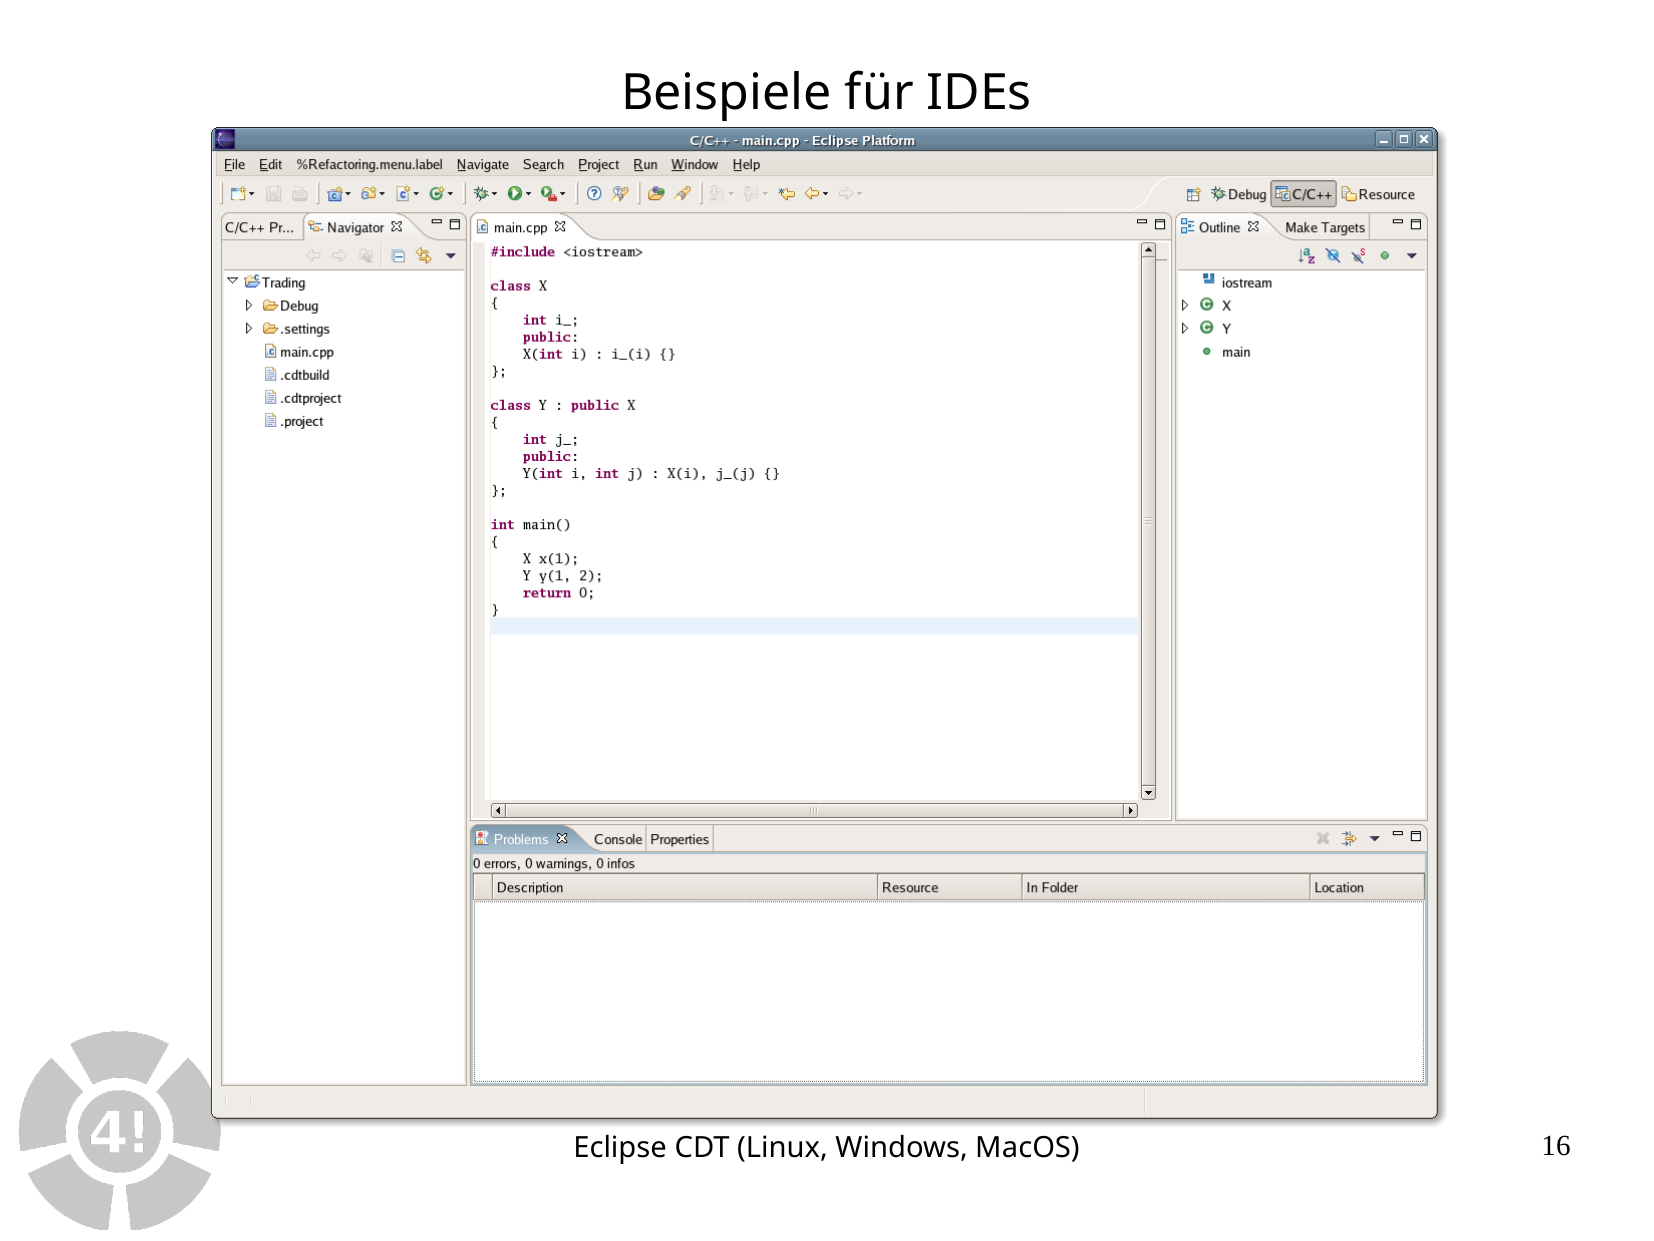

# Beispiele für IDEs
Eclipse CDT (Linux, Windows, MacOS)
16